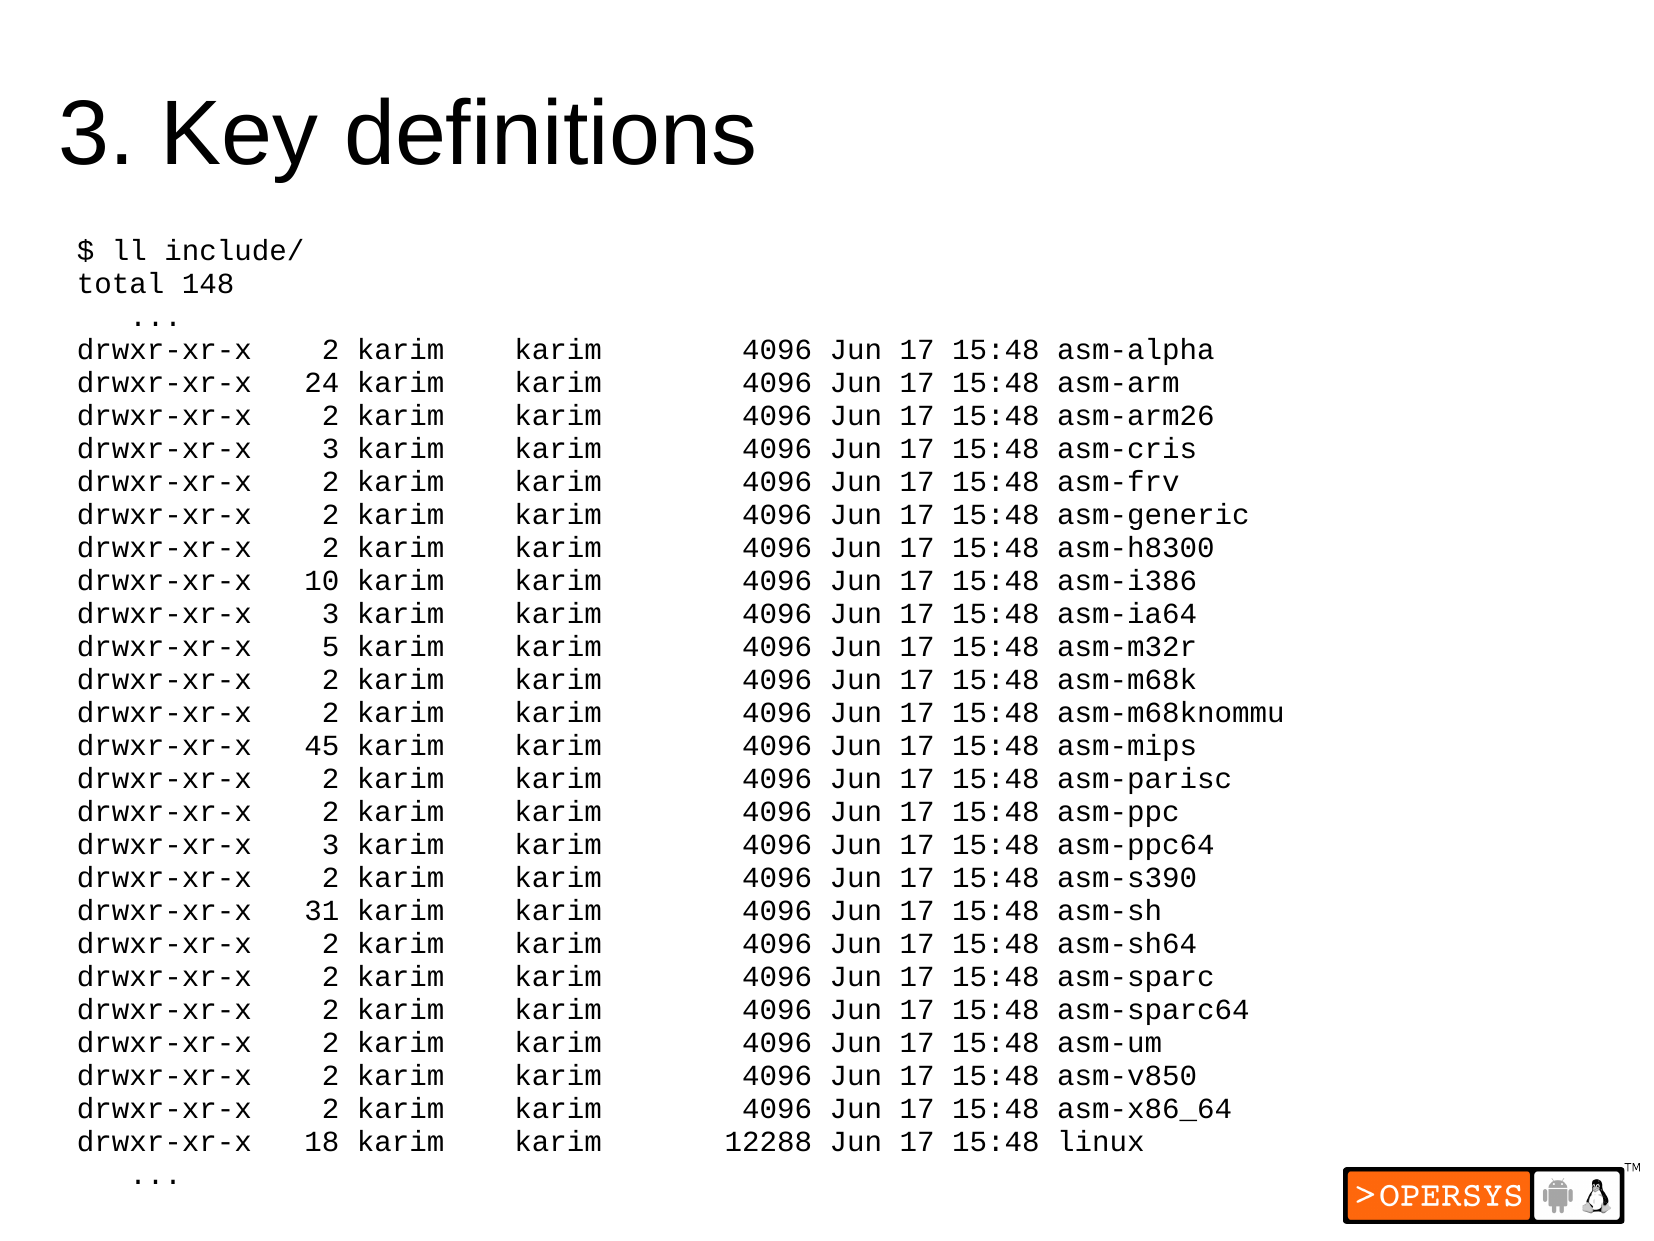

# 3. Key definitions
$ ll include/
total 148
 ...
drwxr-xr-x 2 karim karim 4096 Jun 17 15:48 asm-alpha
drwxr-xr-x 24 karim karim 4096 Jun 17 15:48 asm-arm
drwxr-xr-x 2 karim karim 4096 Jun 17 15:48 asm-arm26
drwxr-xr-x 3 karim karim 4096 Jun 17 15:48 asm-cris
drwxr-xr-x 2 karim karim 4096 Jun 17 15:48 asm-frv
drwxr-xr-x 2 karim karim 4096 Jun 17 15:48 asm-generic
drwxr-xr-x 2 karim karim 4096 Jun 17 15:48 asm-h8300
drwxr-xr-x 10 karim karim 4096 Jun 17 15:48 asm-i386
drwxr-xr-x 3 karim karim 4096 Jun 17 15:48 asm-ia64
drwxr-xr-x 5 karim karim 4096 Jun 17 15:48 asm-m32r
drwxr-xr-x 2 karim karim 4096 Jun 17 15:48 asm-m68k
drwxr-xr-x 2 karim karim 4096 Jun 17 15:48 asm-m68knommu
drwxr-xr-x 45 karim karim 4096 Jun 17 15:48 asm-mips
drwxr-xr-x 2 karim karim 4096 Jun 17 15:48 asm-parisc
drwxr-xr-x 2 karim karim 4096 Jun 17 15:48 asm-ppc
drwxr-xr-x 3 karim karim 4096 Jun 17 15:48 asm-ppc64
drwxr-xr-x 2 karim karim 4096 Jun 17 15:48 asm-s390
drwxr-xr-x 31 karim karim 4096 Jun 17 15:48 asm-sh
drwxr-xr-x 2 karim karim 4096 Jun 17 15:48 asm-sh64
drwxr-xr-x 2 karim karim 4096 Jun 17 15:48 asm-sparc
drwxr-xr-x 2 karim karim 4096 Jun 17 15:48 asm-sparc64
drwxr-xr-x 2 karim karim 4096 Jun 17 15:48 asm-um
drwxr-xr-x 2 karim karim 4096 Jun 17 15:48 asm-v850
drwxr-xr-x 2 karim karim 4096 Jun 17 15:48 asm-x86_64
drwxr-xr-x 18 karim karim 12288 Jun 17 15:48 linux
 ...